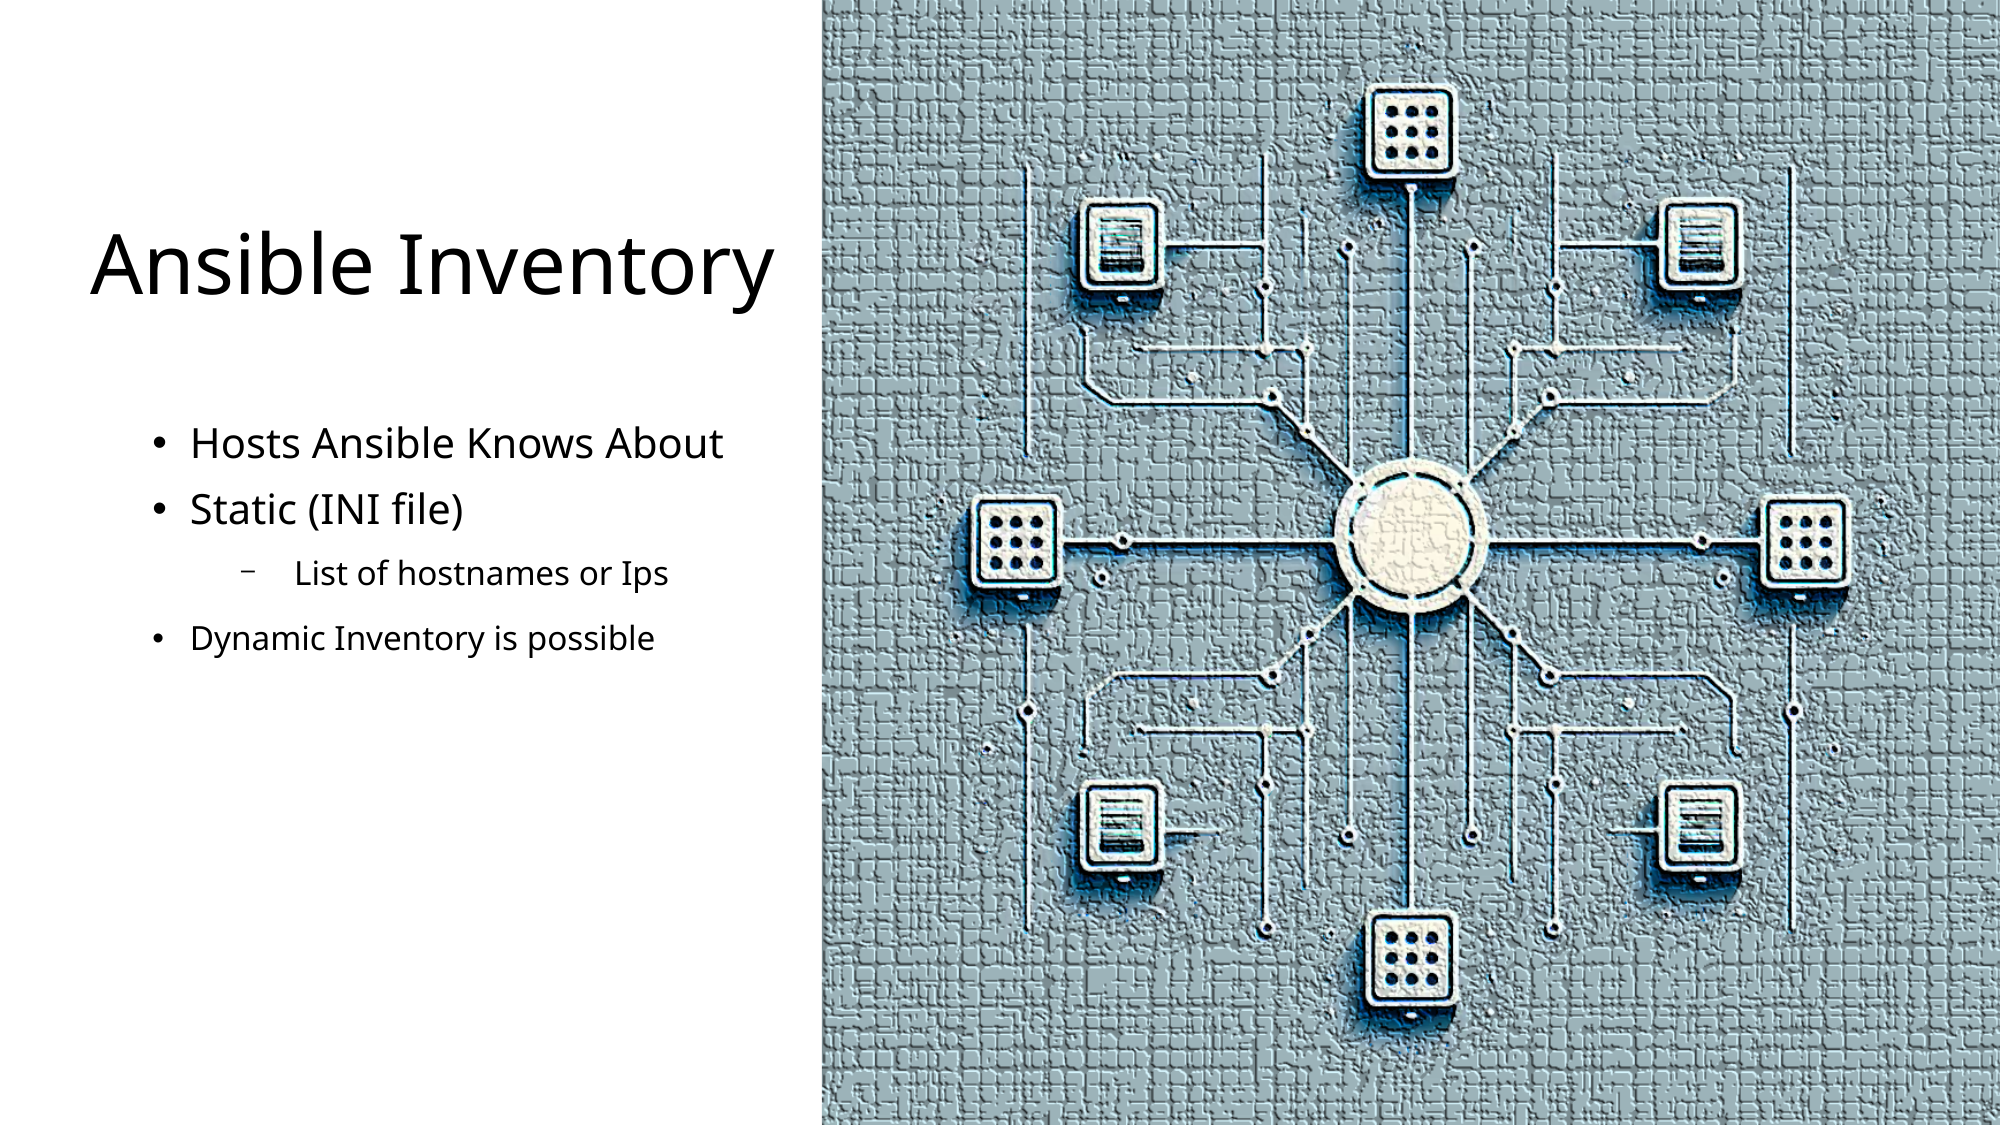

# Ansible Inventory
Hosts Ansible Knows About
Static (INI file)
List of hostnames or Ips
Dynamic Inventory is possible